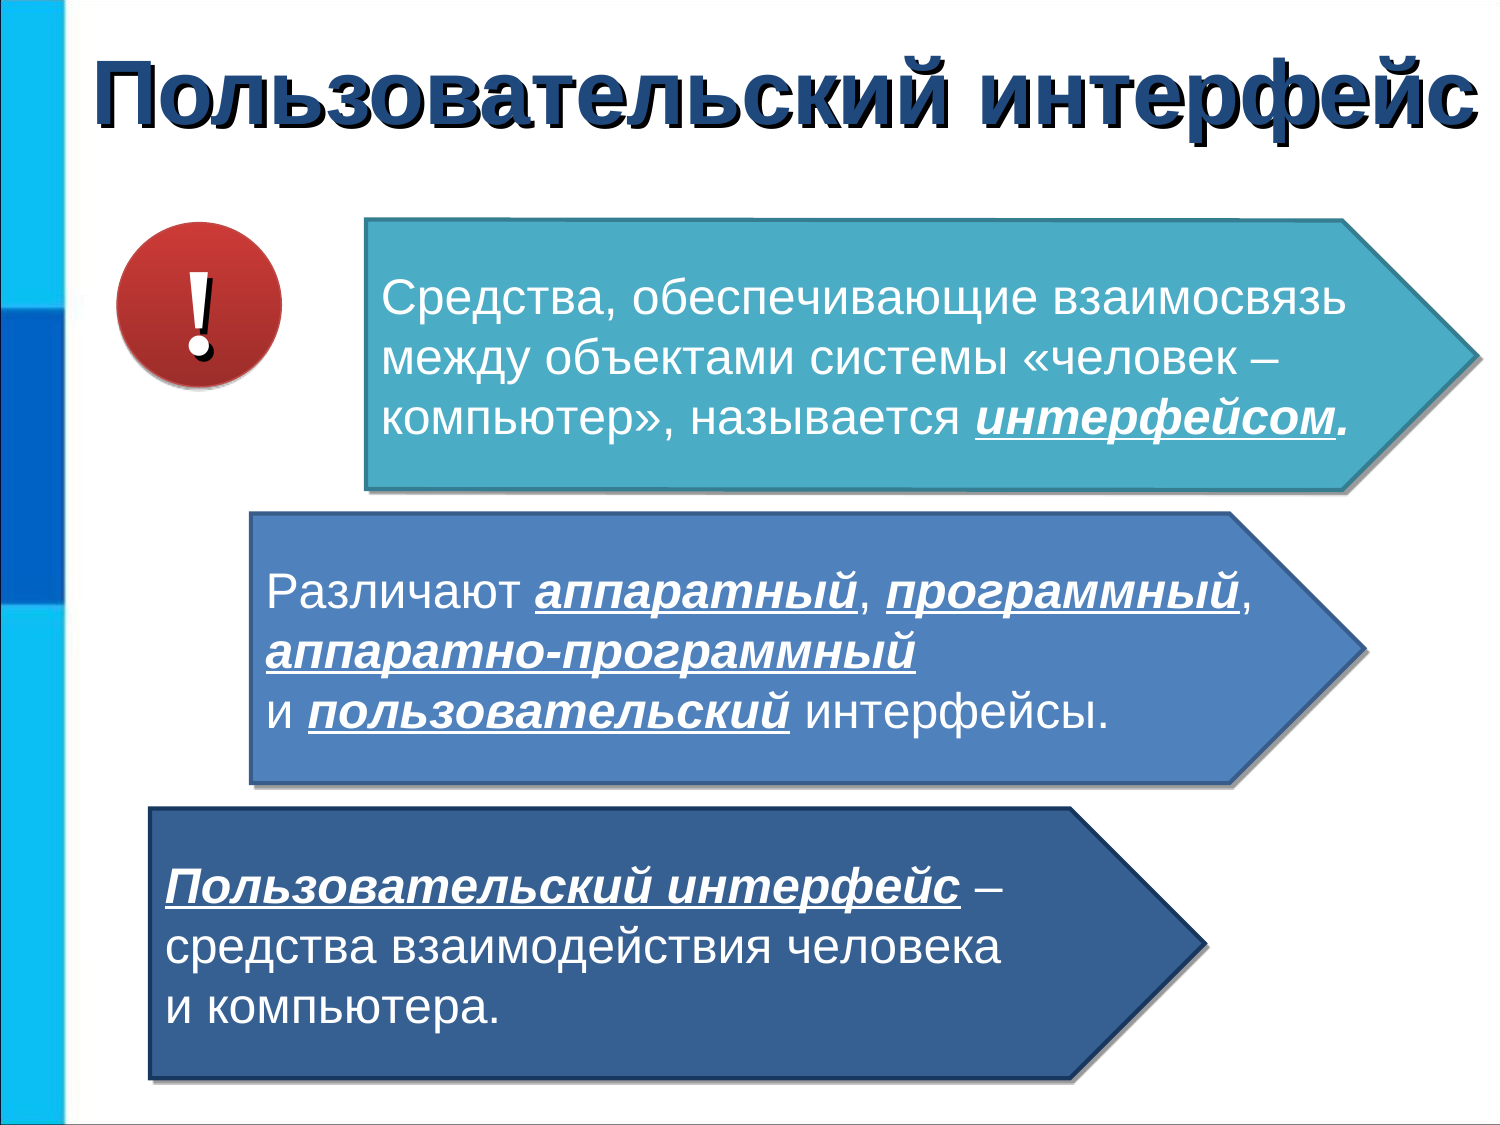

# Пользовательский интерфейс
Средства, обеспечивающие взаимосвязь между объектами системы «человек – компьютер», называется интерфейсом.
!
Различают аппаратный, программный, аппаратно-программный
и пользовательский интерфейсы.
Пользовательский интерфейс – средства взаимодействия человека
и компьютера.